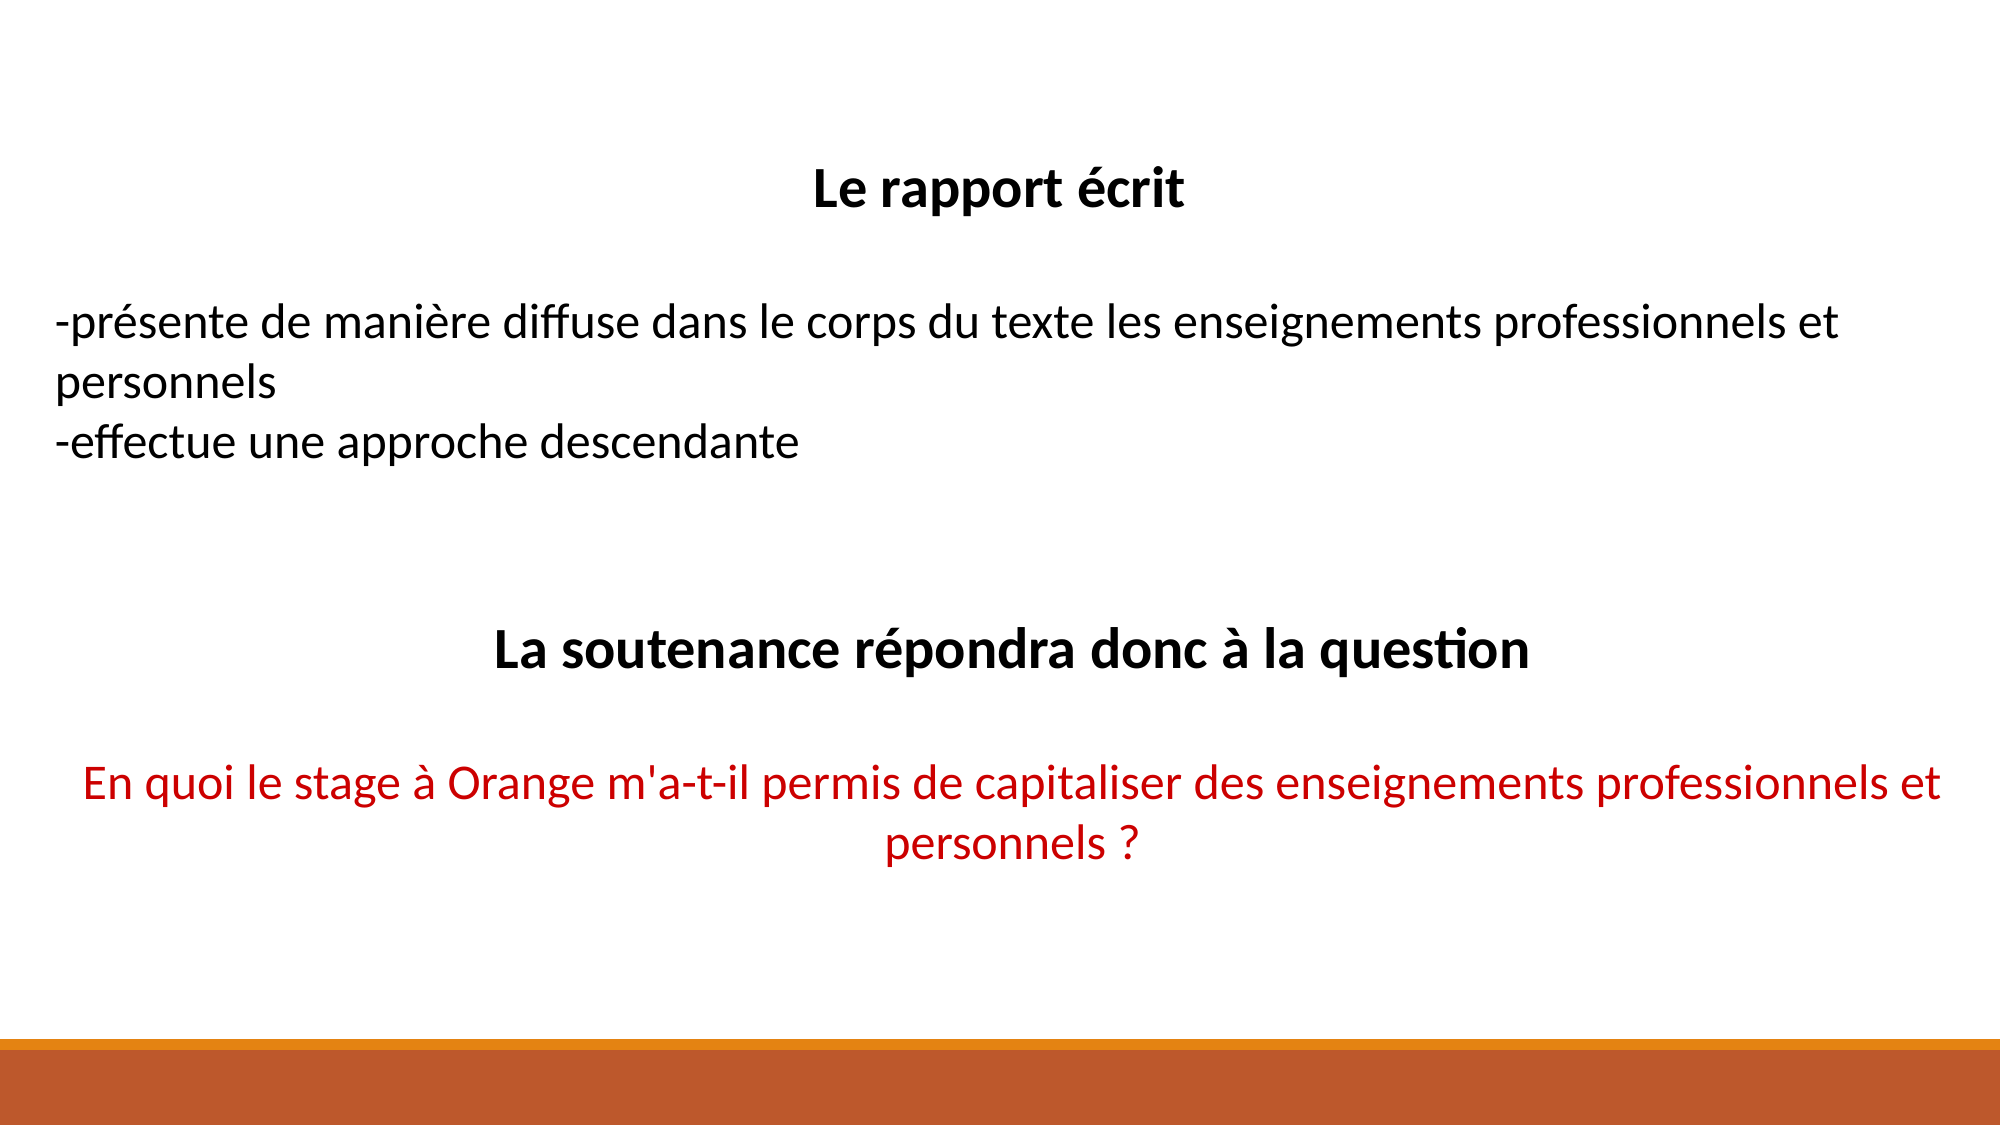

Le rapport écrit
-présente de manière diffuse dans le corps du texte les enseignements professionnels et personnels
-effectue une approche descendante
La soutenance répondra donc à la question
En quoi le stage à Orange m'a-t-il permis de capitaliser des enseignements professionnels et personnels ?